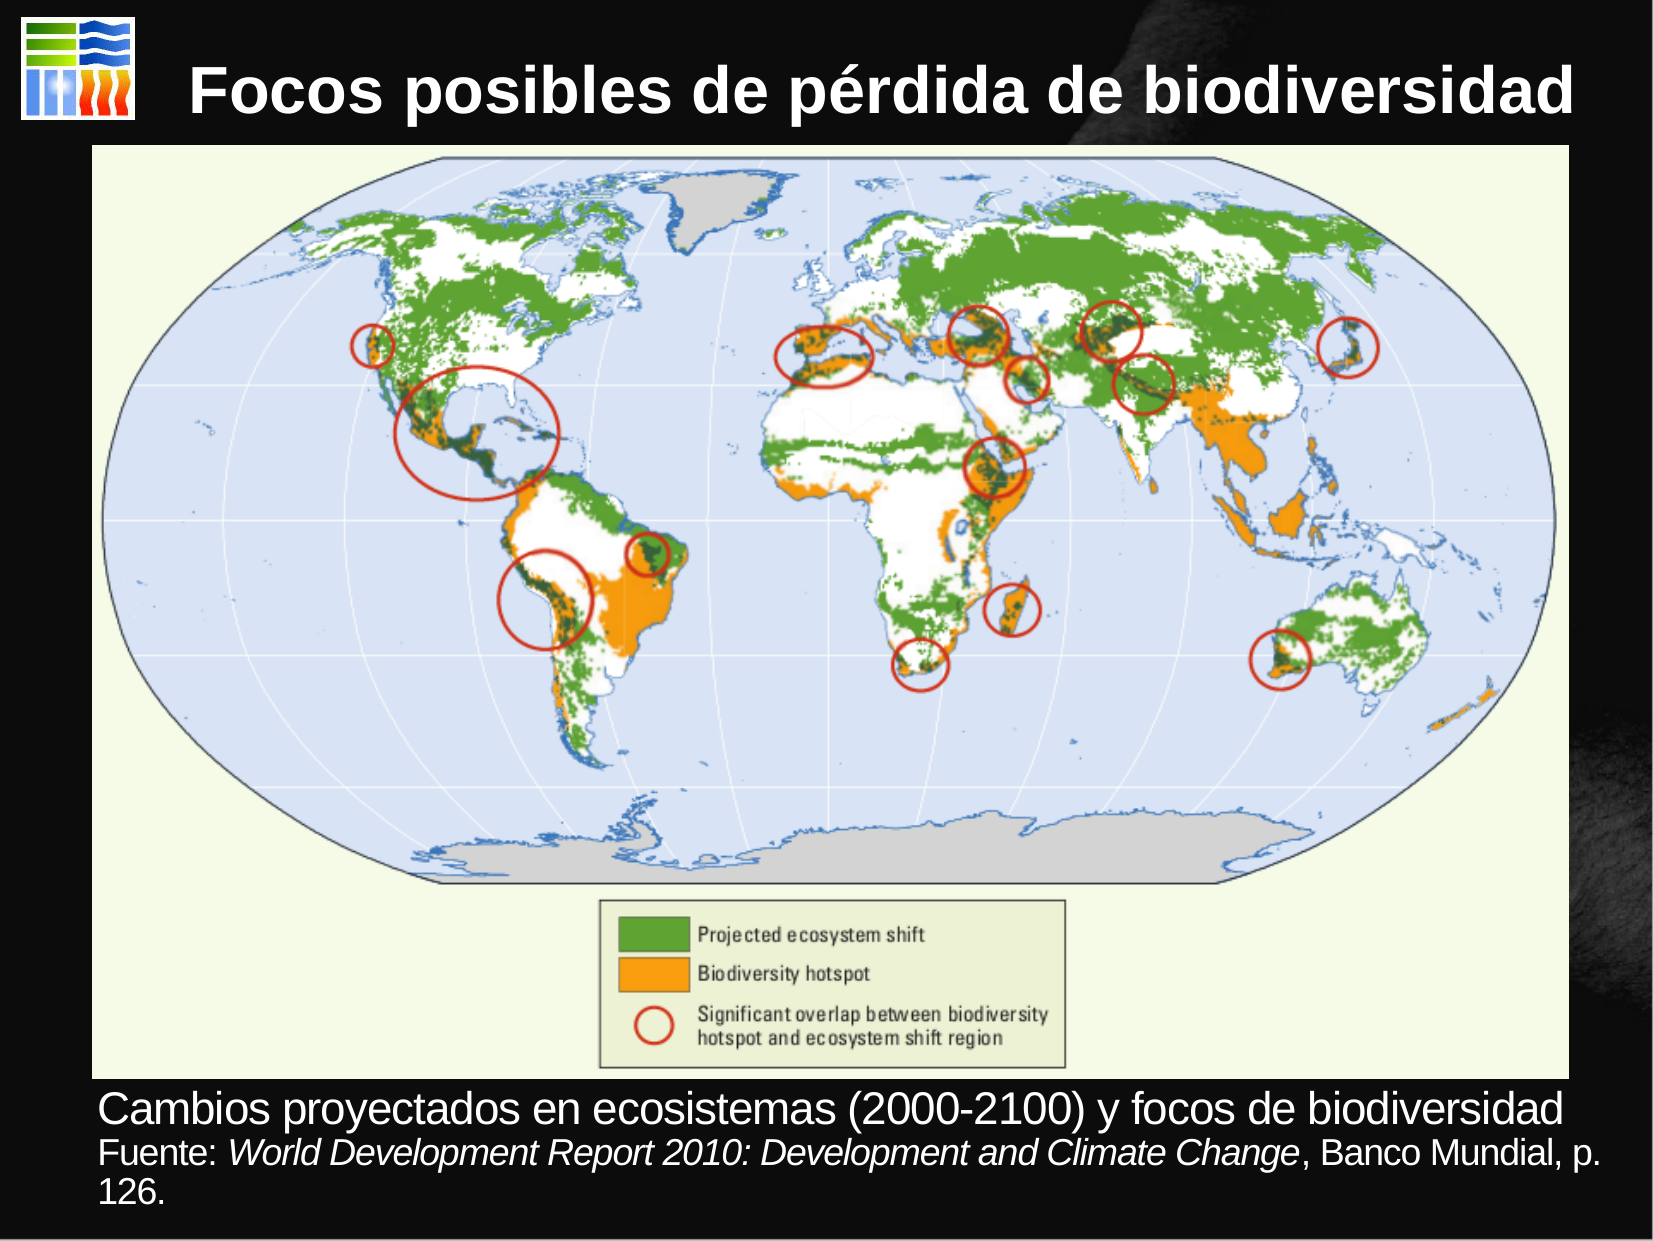

# Focos posibles de pérdida de biodiversidad
Según el MMAyA (2009), emisiones crecieron de 38,6 MTn CO2-eq en 1990 a 91,7 MTn CO2-eq en 2004.
Cambios proyectados en ecosistemas (2000-2100) y focos de biodiversidad Fuente: World Development Report 2010: Development and Climate Change, Banco Mundial, p. 126.